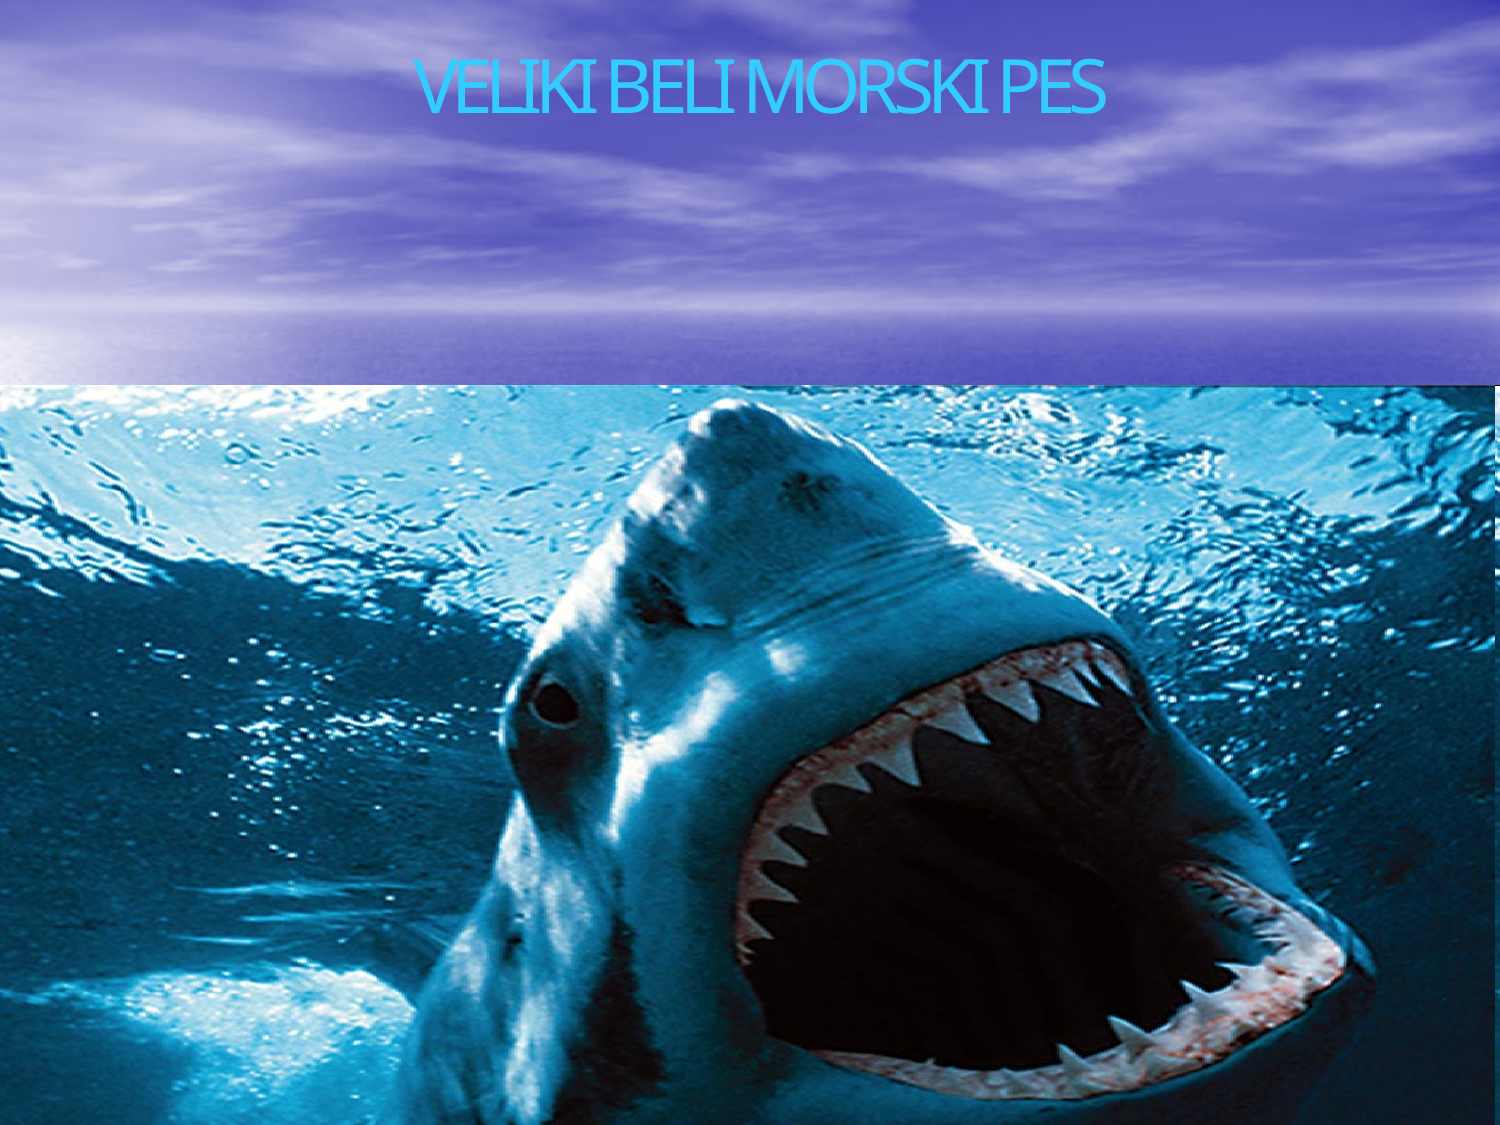

VELIKI BELI MORSKI PES
#
NAREDIL: ŽAN TURK